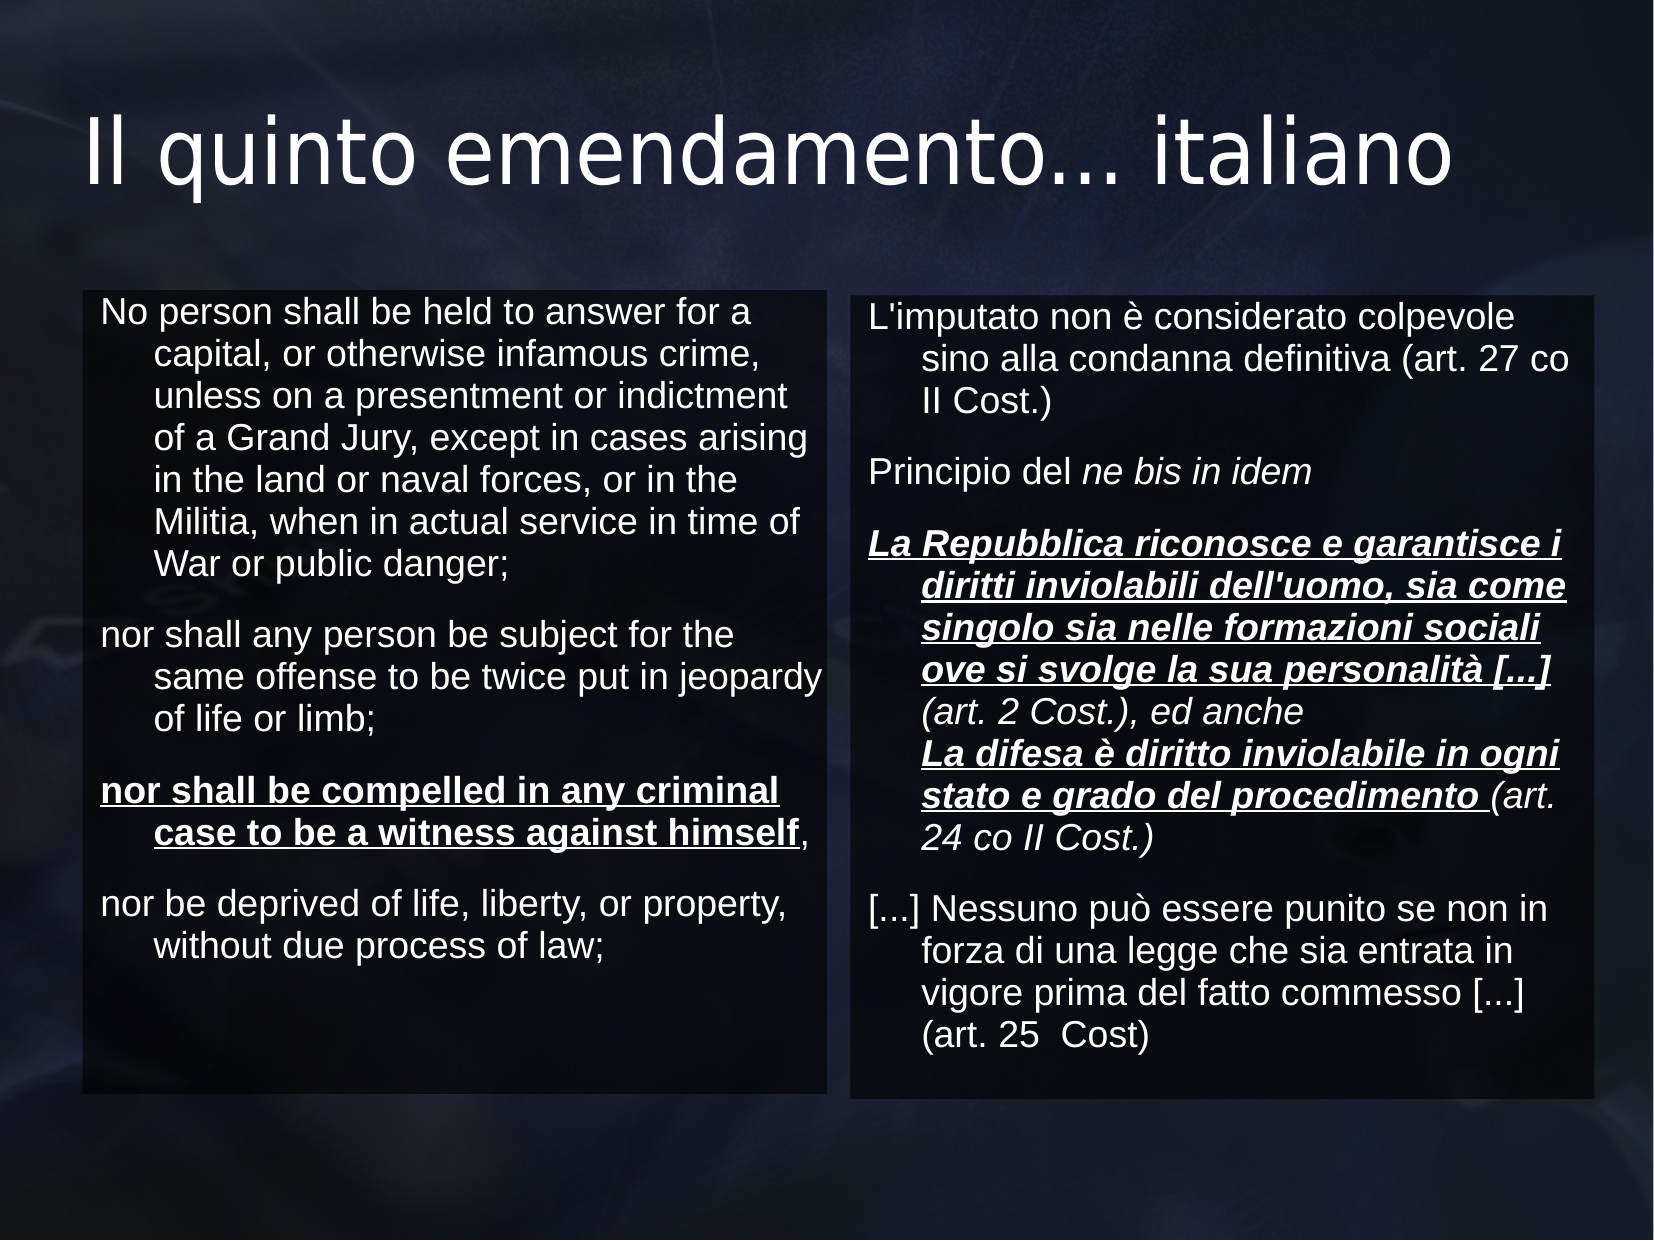

# Il quinto emendamento... italiano
No person shall be held to answer for a capital, or otherwise infamous crime, unless on a presentment or indictment of a Grand Jury, except in cases arising in the land or naval forces, or in the Militia, when in actual service in time of War or public danger;
nor shall any person be subject for the same offense to be twice put in jeopardy of life or limb;
nor shall be compelled in any criminal case to be a witness against himself,
nor be deprived of life, liberty, or property, without due process of law;
L'imputato non è considerato colpevole sino alla condanna definitiva (art. 27 co II Cost.)
Principio del ne bis in idem
La Repubblica riconosce e garantisce i diritti inviolabili dell'uomo, sia come singolo sia nelle formazioni sociali ove si svolge la sua personalità [...] (art. 2 Cost.), ed anche
La difesa è diritto inviolabile in ogni stato e grado del procedimento (art. 24 co II Cost.)
[...] Nessuno può essere punito se non in forza di una legge che sia entrata in vigore prima del fatto commesso [...] (art. 25 Cost)